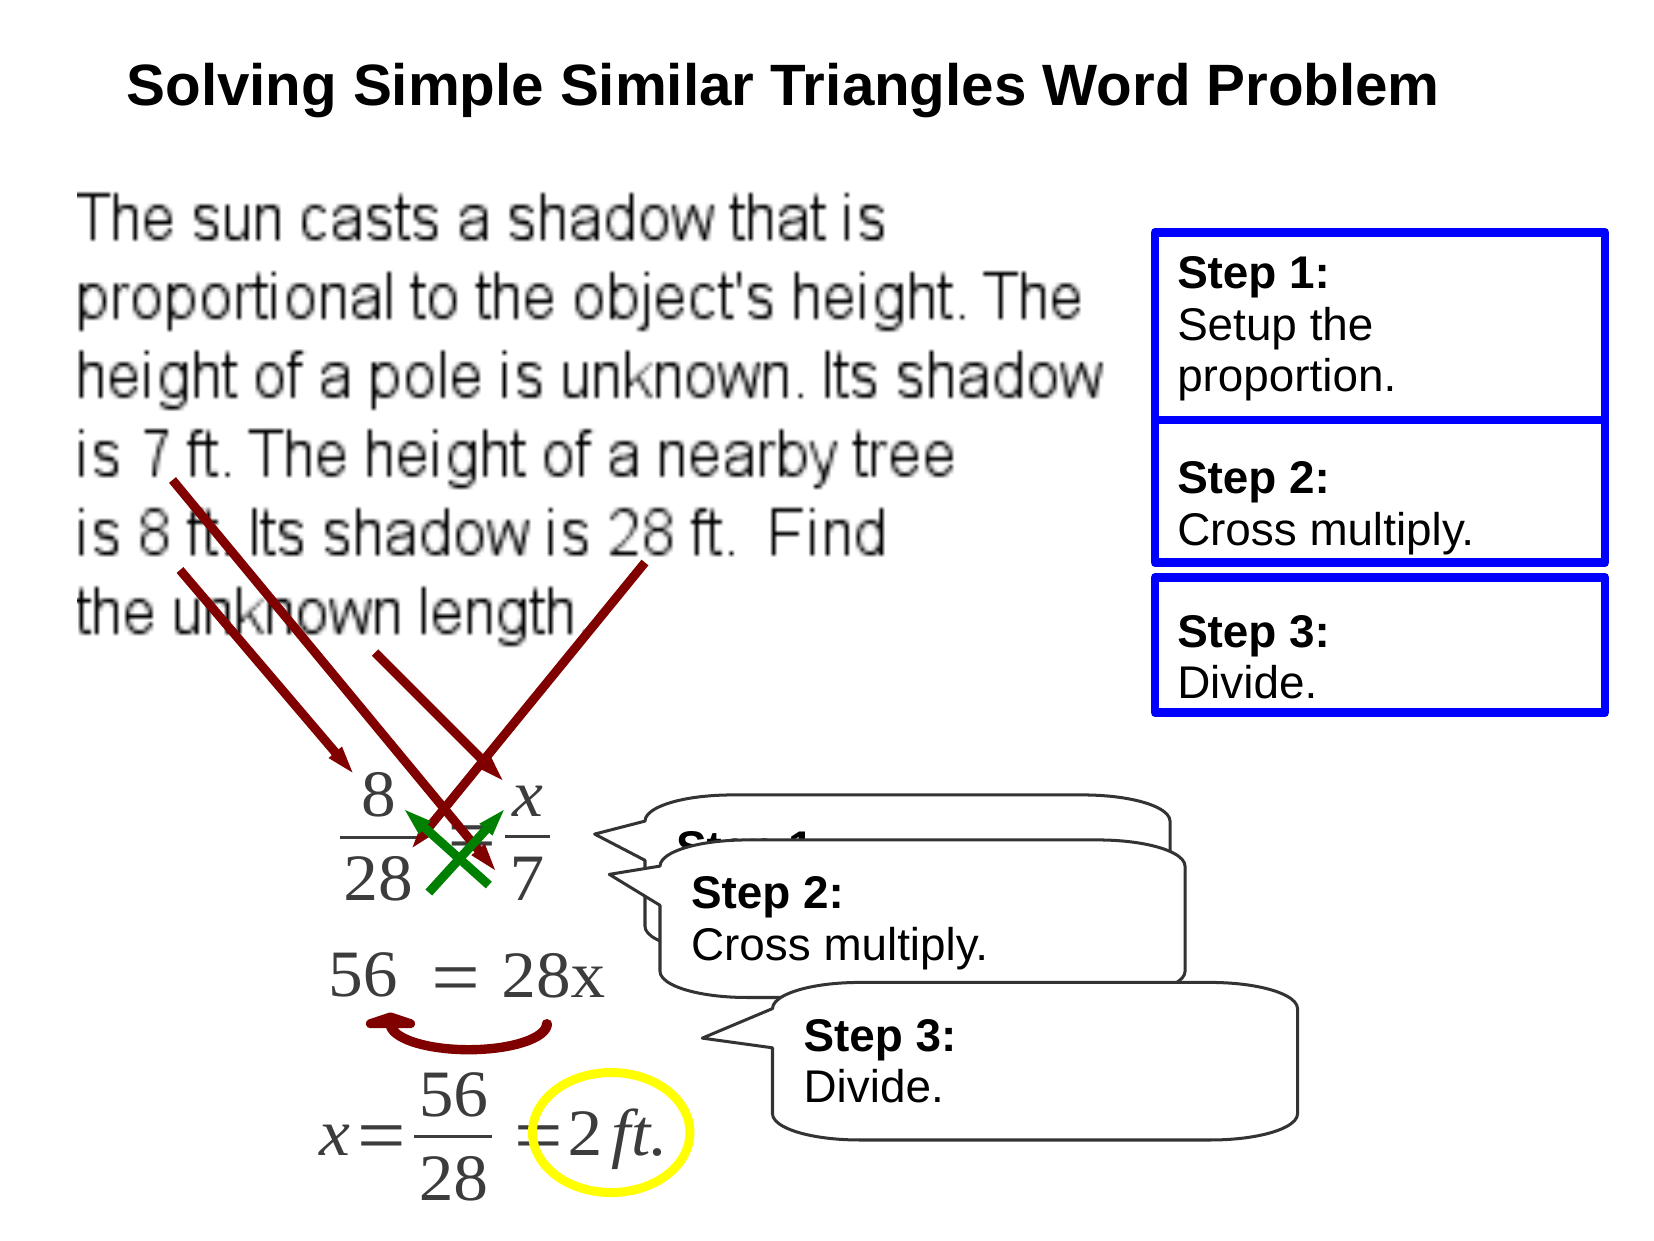

Solving Simple Similar Triangles Word Problem
Step 1:
Setup the proportion.
Step 2:
Cross multiply.
Step 3:
Divide.
Step 1:
Setup the proportion.
Step 2:
Cross multiply.
Step 3:
Divide.